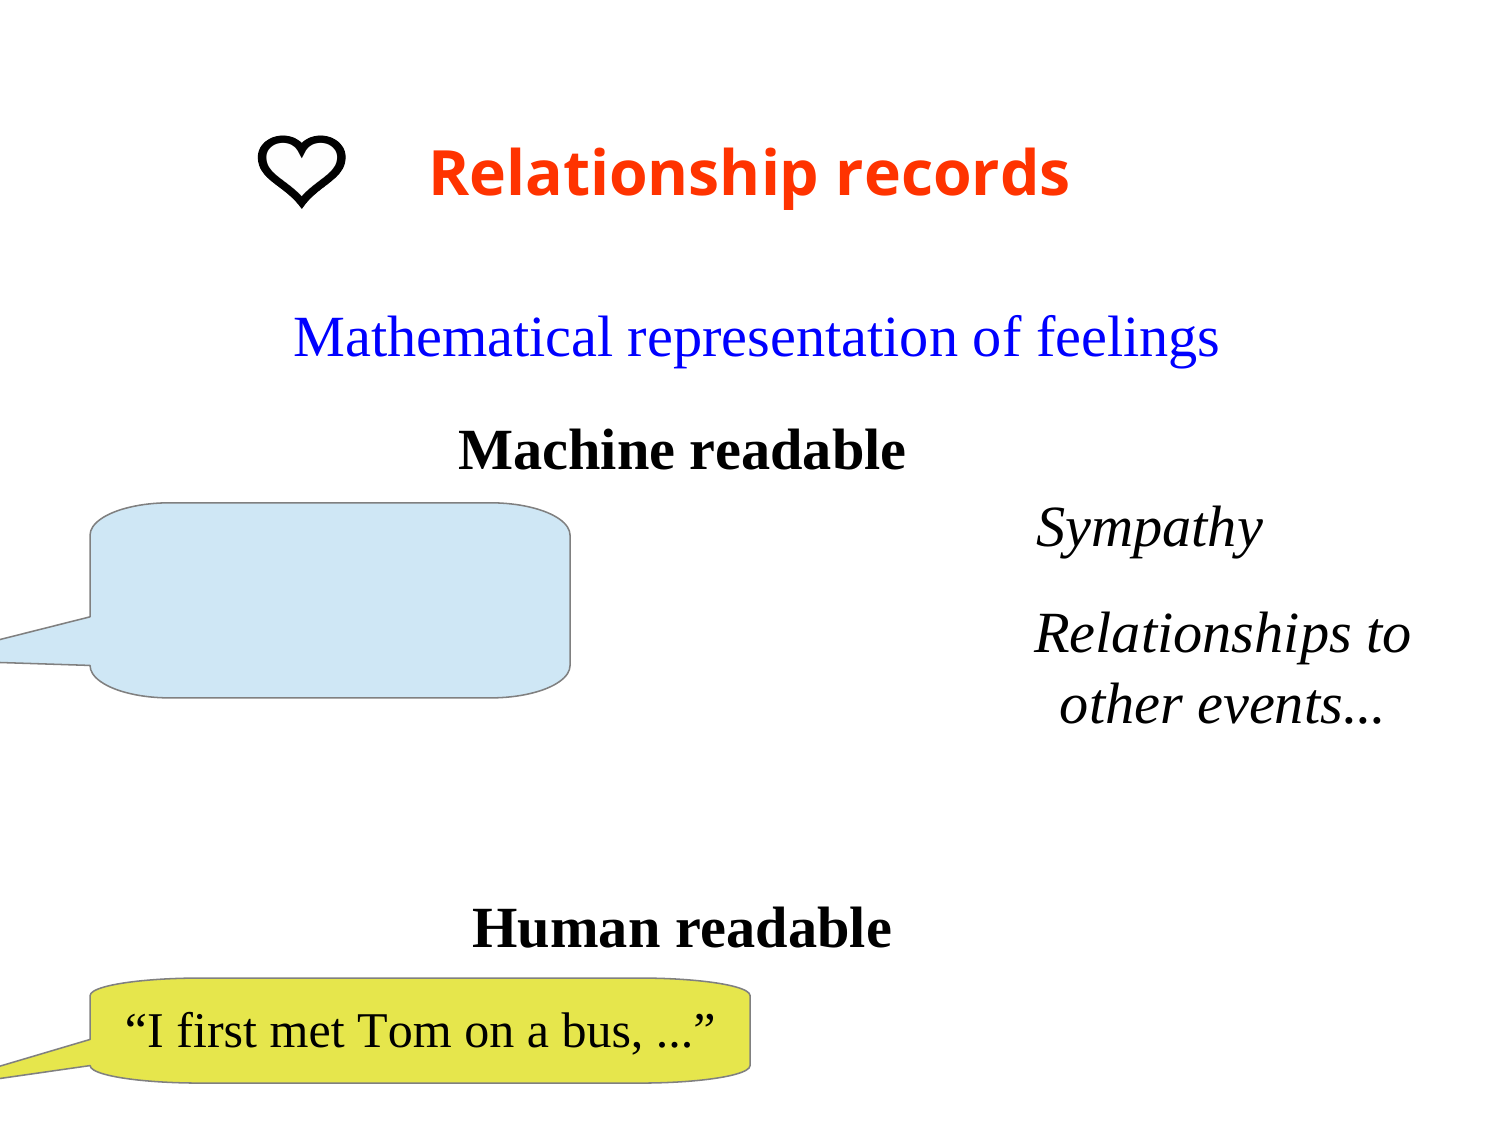

Relationship records
Mathematical representation of feelings
Machine readable
Sympathy
Relationships to other events...
Human readable
“I first met Tom on a bus, ...”